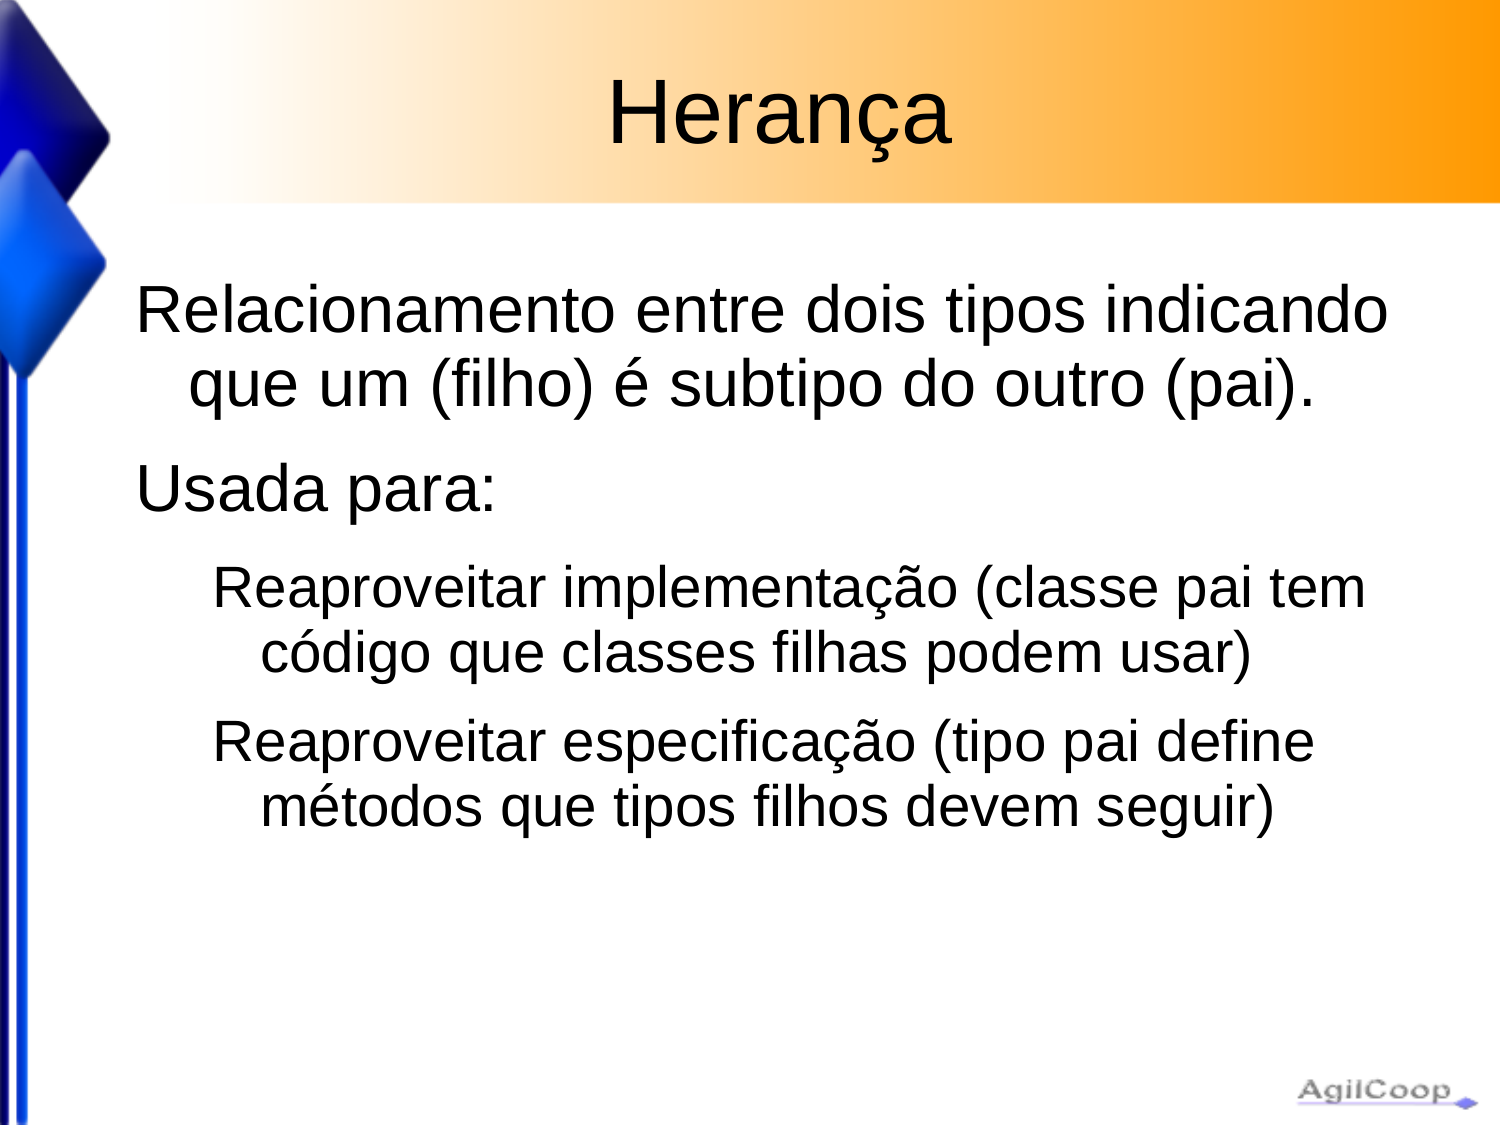

# Herança
Relacionamento entre dois tipos indicando que um (filho) é subtipo do outro (pai).
Usada para:
Reaproveitar implementação (classe pai tem código que classes filhas podem usar)
Reaproveitar especificação (tipo pai define métodos que tipos filhos devem seguir)
Copyleft AgilCoop 2007
12